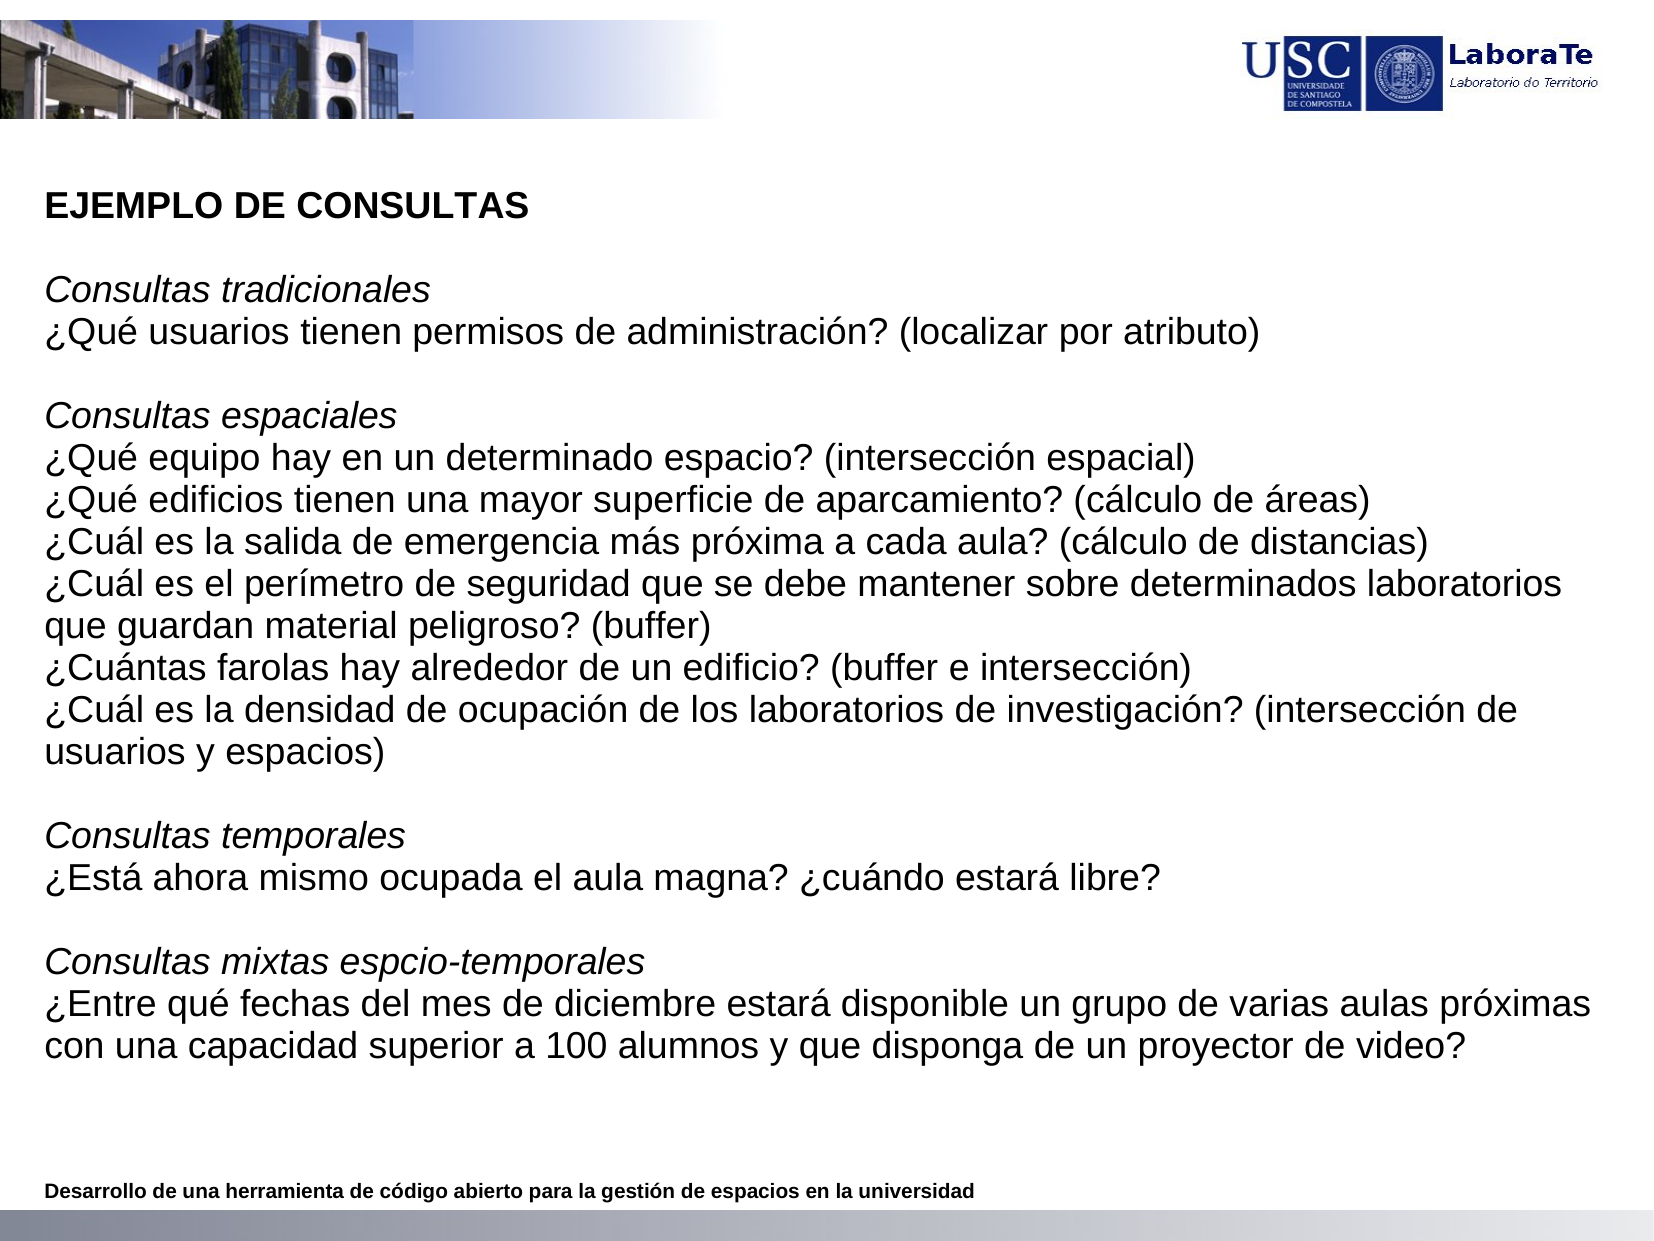

EJEMPLO DE CONSULTAS
Consultas tradicionales
¿Qué usuarios tienen permisos de administración? (localizar por atributo)
Consultas espaciales
¿Qué equipo hay en un determinado espacio? (intersección espacial)
¿Qué edificios tienen una mayor superficie de aparcamiento? (cálculo de áreas)
¿Cuál es la salida de emergencia más próxima a cada aula? (cálculo de distancias)
¿Cuál es el perímetro de seguridad que se debe mantener sobre determinados laboratorios que guardan material peligroso? (buffer)
¿Cuántas farolas hay alrededor de un edificio? (buffer e intersección)
¿Cuál es la densidad de ocupación de los laboratorios de investigación? (intersección de usuarios y espacios)
Consultas temporales
¿Está ahora mismo ocupada el aula magna? ¿cuándo estará libre?
Consultas mixtas espcio-temporales
¿Entre qué fechas del mes de diciembre estará disponible un grupo de varias aulas próximas con una capacidad superior a 100 alumnos y que disponga de un proyector de video?